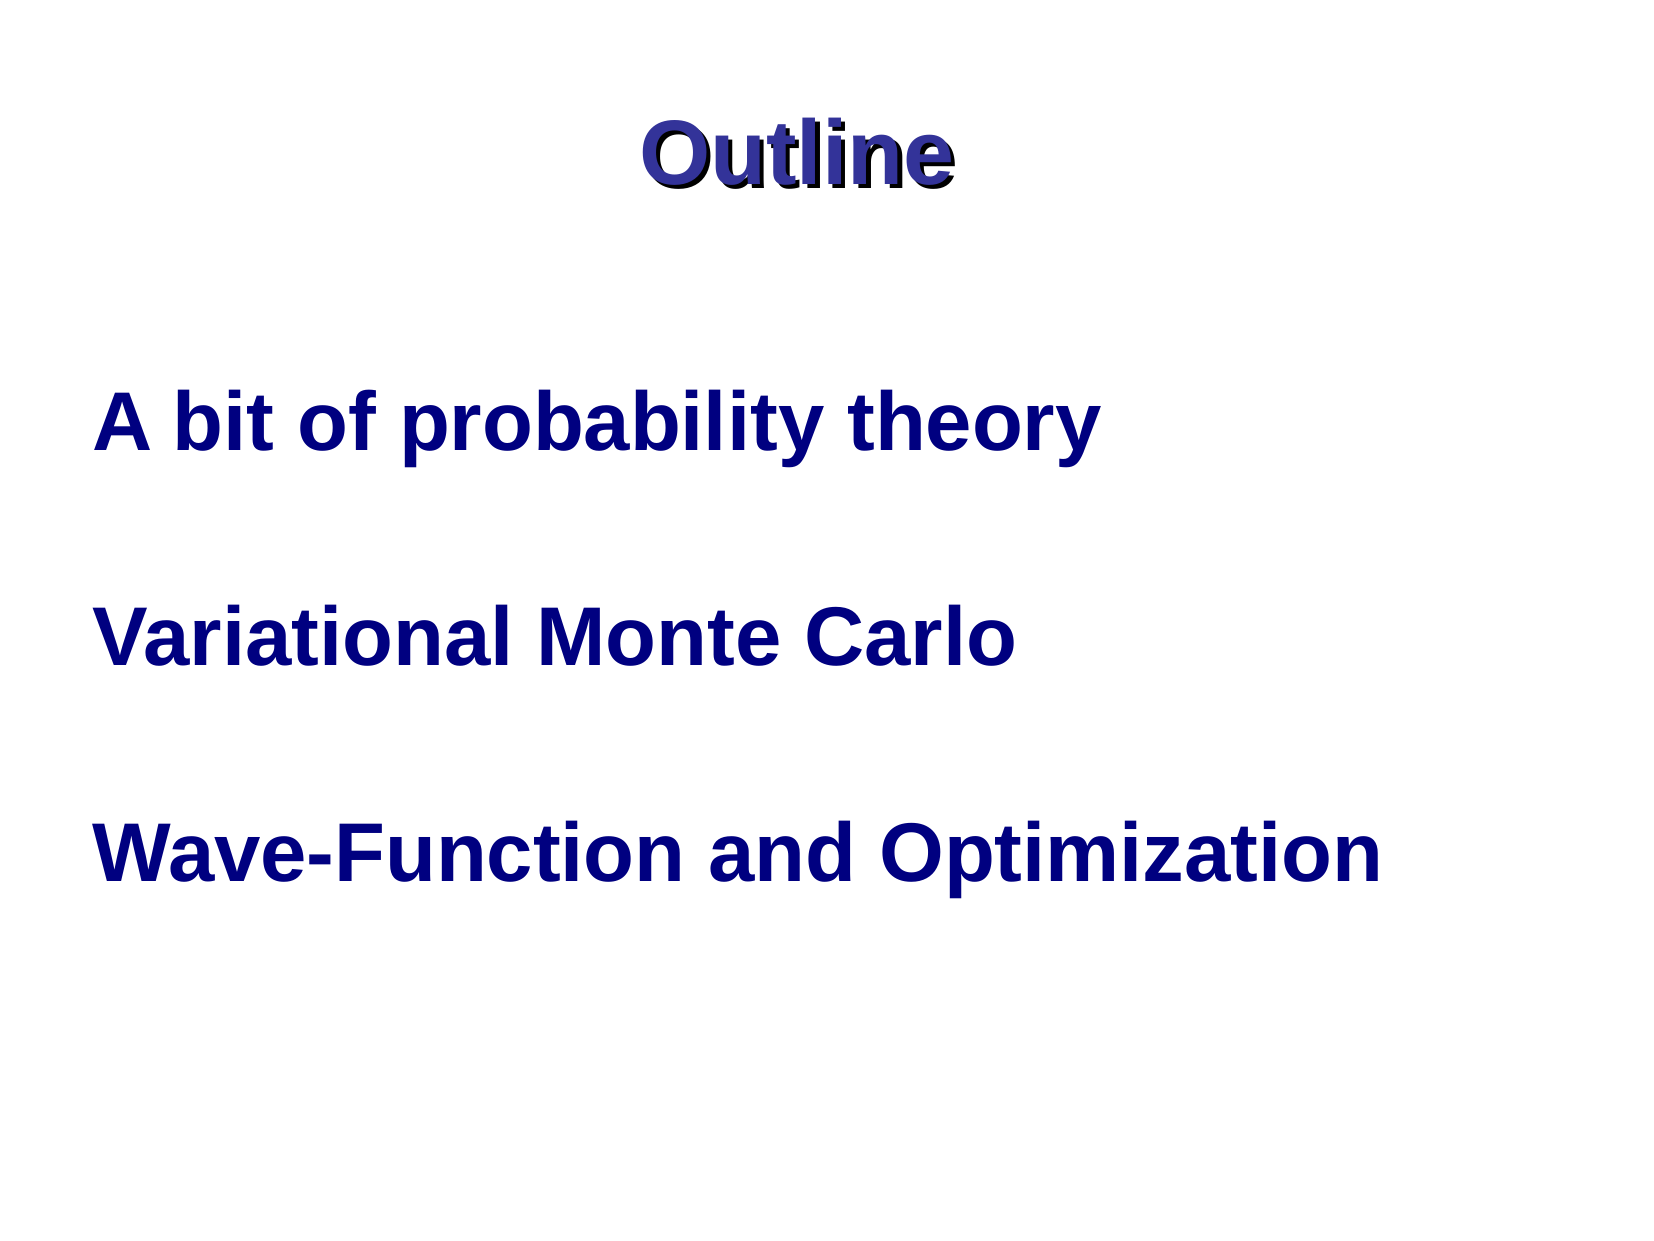

# Outline
A bit of probability theory
Variational Monte Carlo
Wave-Function and Optimization